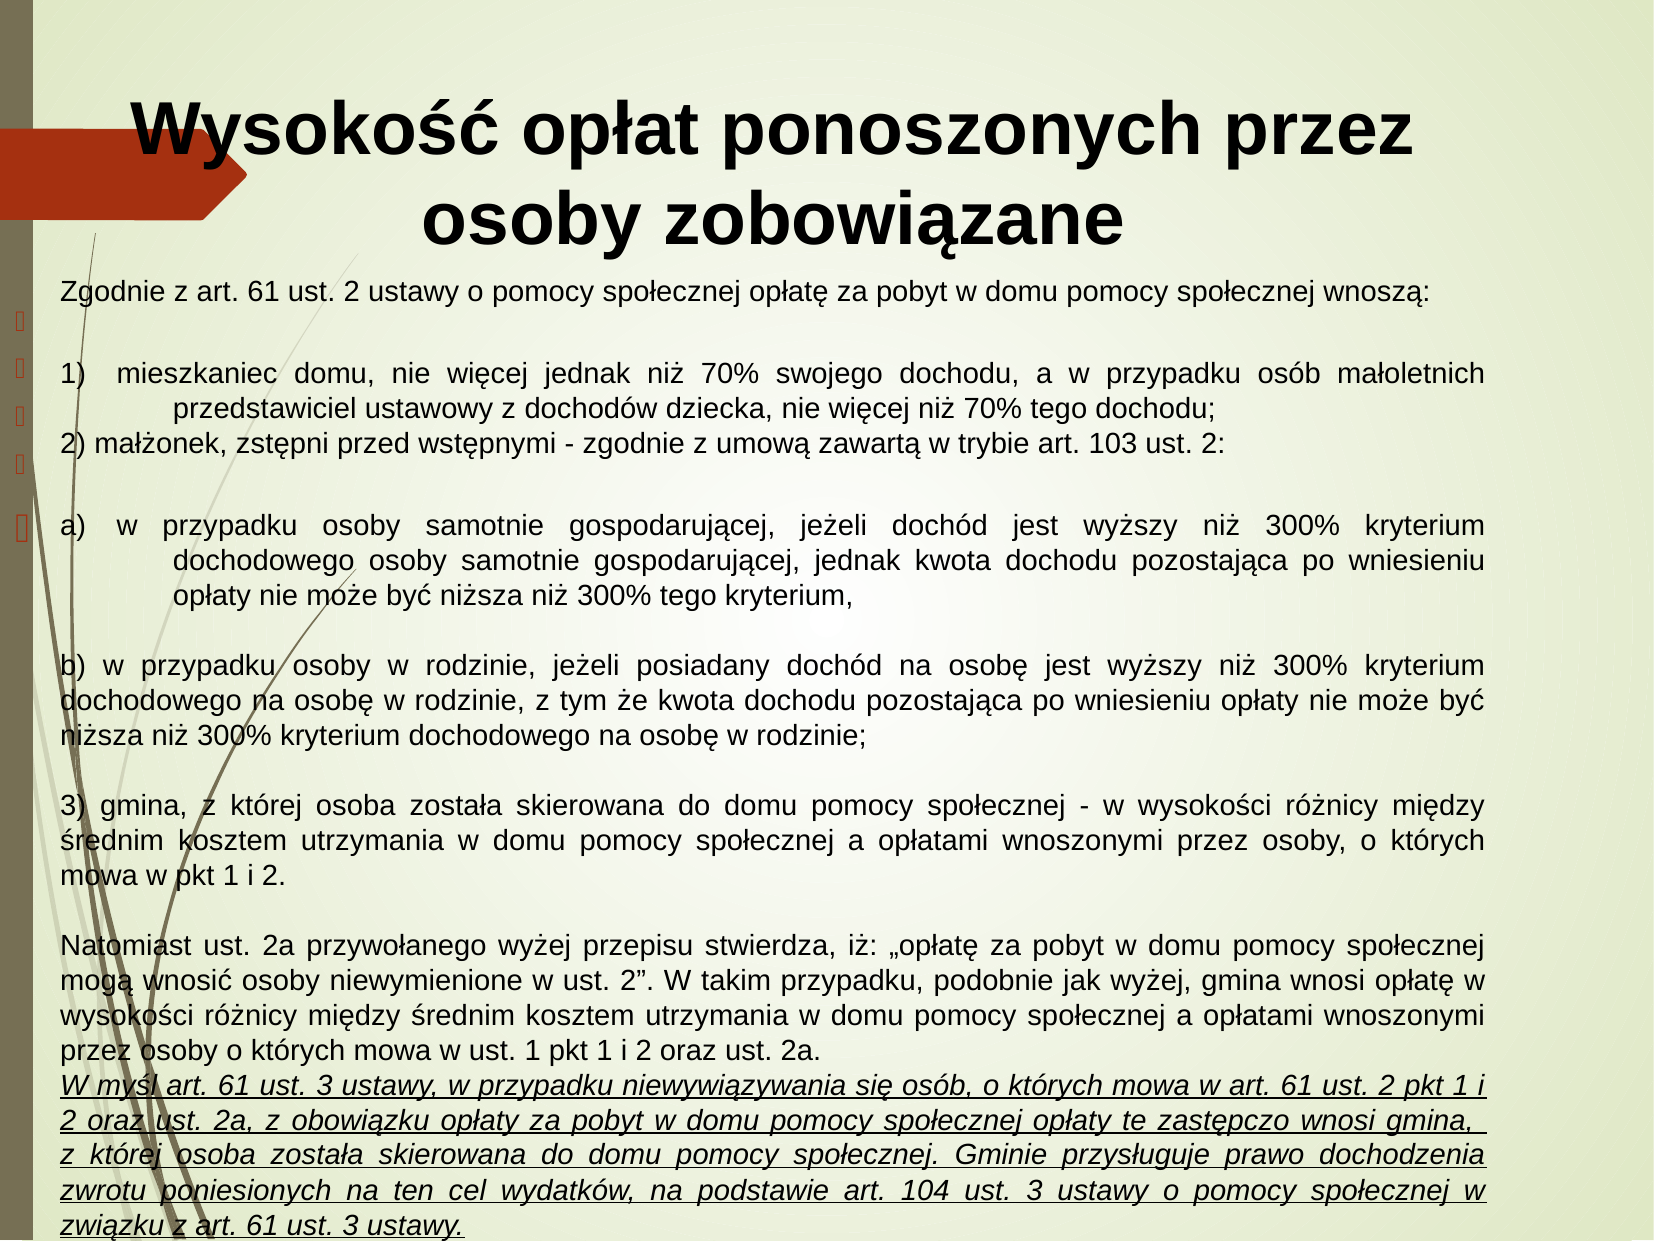

#
Wysokość opłat ponoszonych przez osoby zobowiązane
Zgodnie z art. 61 ust. 2 ustawy o pomocy społecznej opłatę za pobyt w domu pomocy społecznej wnoszą:
mieszkaniec domu, nie więcej jednak niż 70% swojego dochodu, a w przypadku osób małoletnich przedstawiciel ustawowy z dochodów dziecka, nie więcej niż 70% tego dochodu;
2) małżonek, zstępni przed wstępnymi - zgodnie z umową zawartą w trybie art. 103 ust. 2:
w przypadku osoby samotnie gospodarującej, jeżeli dochód jest wyższy niż 300% kryterium dochodowego osoby samotnie gospodarującej, jednak kwota dochodu pozostająca po wniesieniu opłaty nie może być niższa niż 300% tego kryterium,
b) w przypadku osoby w rodzinie, jeżeli posiadany dochód na osobę jest wyższy niż 300% kryterium dochodowego na osobę w rodzinie, z tym że kwota dochodu pozostająca po wniesieniu opłaty nie może być niższa niż 300% kryterium dochodowego na osobę w rodzinie;
3) gmina, z której osoba została skierowana do domu pomocy społecznej - w wysokości różnicy między średnim kosztem utrzymania w domu pomocy społecznej a opłatami wnoszonymi przez osoby, o których mowa w pkt 1 i 2.
Natomiast ust. 2a przywołanego wyżej przepisu stwierdza, iż: „opłatę za pobyt w domu pomocy społecznej mogą wnosić osoby niewymienione w ust. 2”. W takim przypadku, podobnie jak wyżej, gmina wnosi opłatę w wysokości różnicy między średnim kosztem utrzymania w domu pomocy społecznej a opłatami wnoszonymi przez osoby o których mowa w ust. 1 pkt 1 i 2 oraz ust. 2a.
W myśl art. 61 ust. 3 ustawy, w przypadku niewywiązywania się osób, o których mowa w art. 61 ust. 2 pkt 1 i 2 oraz ust. 2a, z obowiązku opłaty za pobyt w domu pomocy społecznej opłaty te zastępczo wnosi gmina,
z której osoba została skierowana do domu pomocy społecznej. Gminie przysługuje prawo dochodzenia zwrotu poniesionych na ten cel wydatków, na podstawie art. 104 ust. 3 ustawy o pomocy społecznej w związku z art. 61 ust. 3 ustawy.